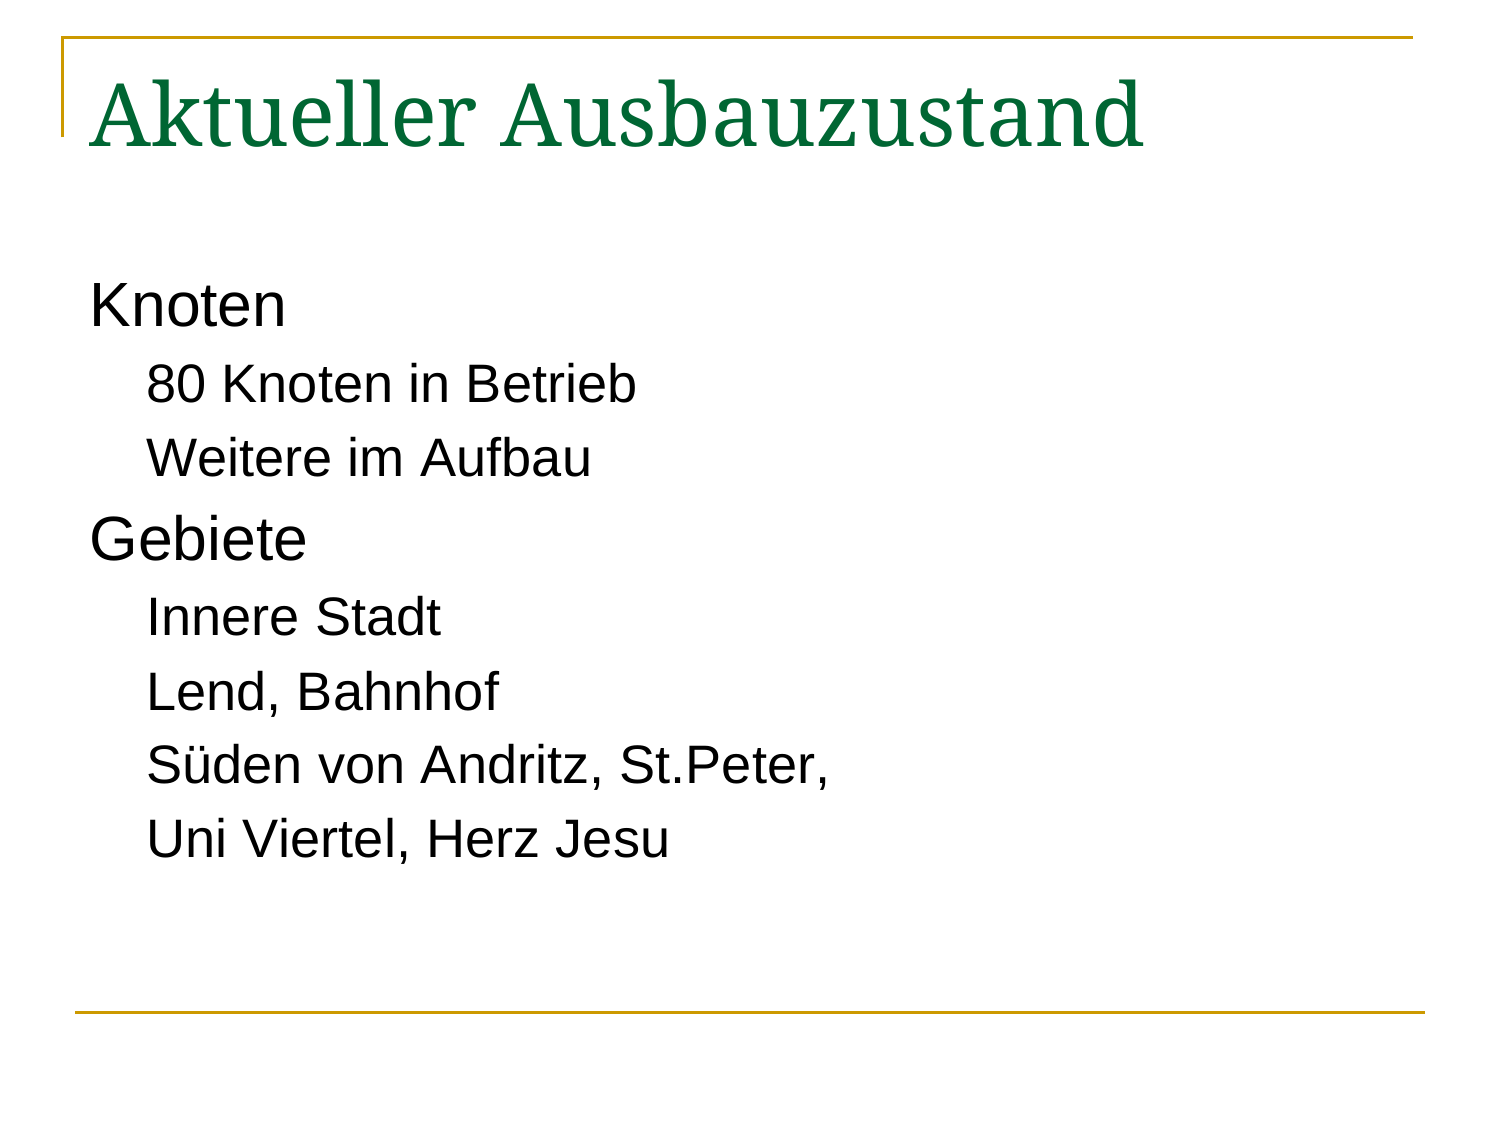

# Aktueller Ausbauzustand
Knoten
80 Knoten in Betrieb
Weitere im Aufbau
Gebiete
Innere Stadt
Lend, Bahnhof
Süden von Andritz, St.Peter,
Uni Viertel, Herz Jesu